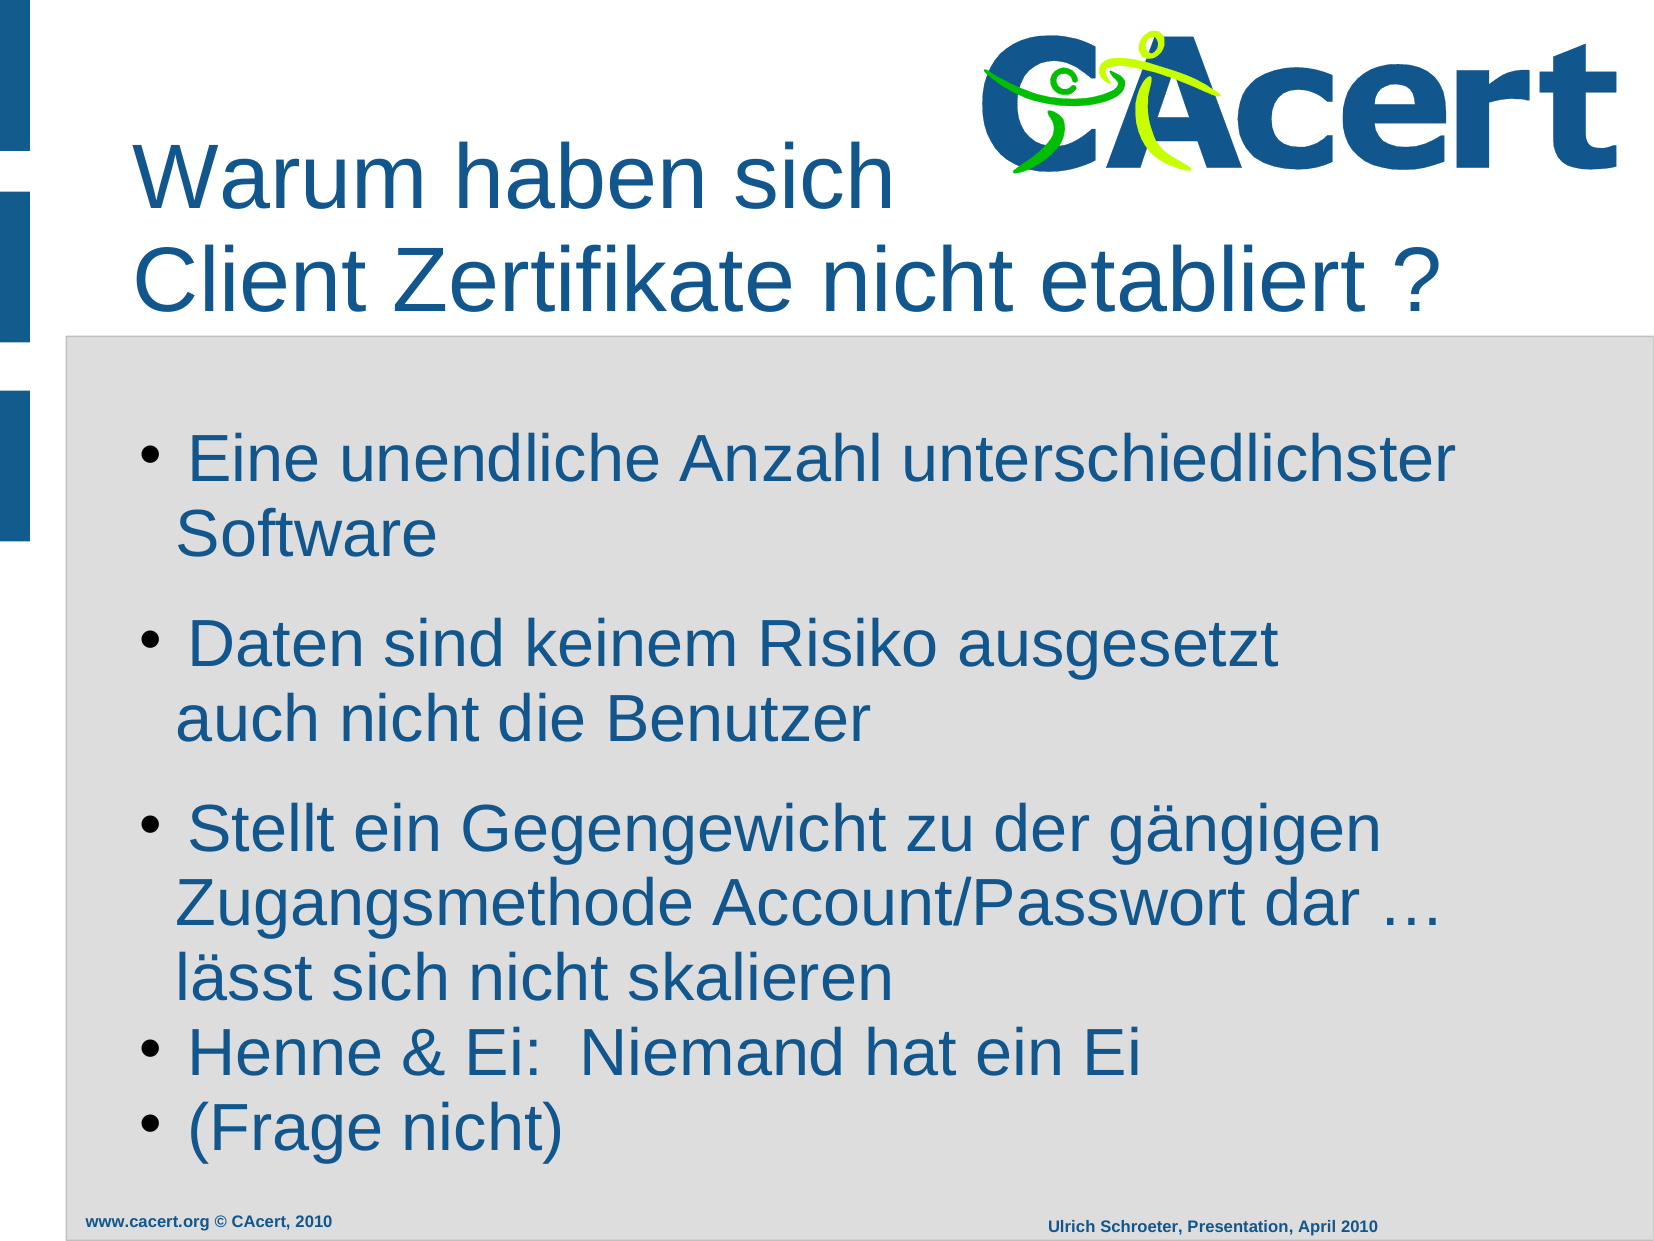

Warum haben sich
Client Zertifikate nicht etabliert ?
 Eine unendliche Anzahl unterschiedlichster
 Software
 Daten sind keinem Risiko ausgesetzt
 auch nicht die Benutzer
 Stellt ein Gegengewicht zu der gängigen
 Zugangsmethode Account/Passwort dar …
 lässt sich nicht skalieren
 Henne & Ei: Niemand hat ein Ei
 (Frage nicht)